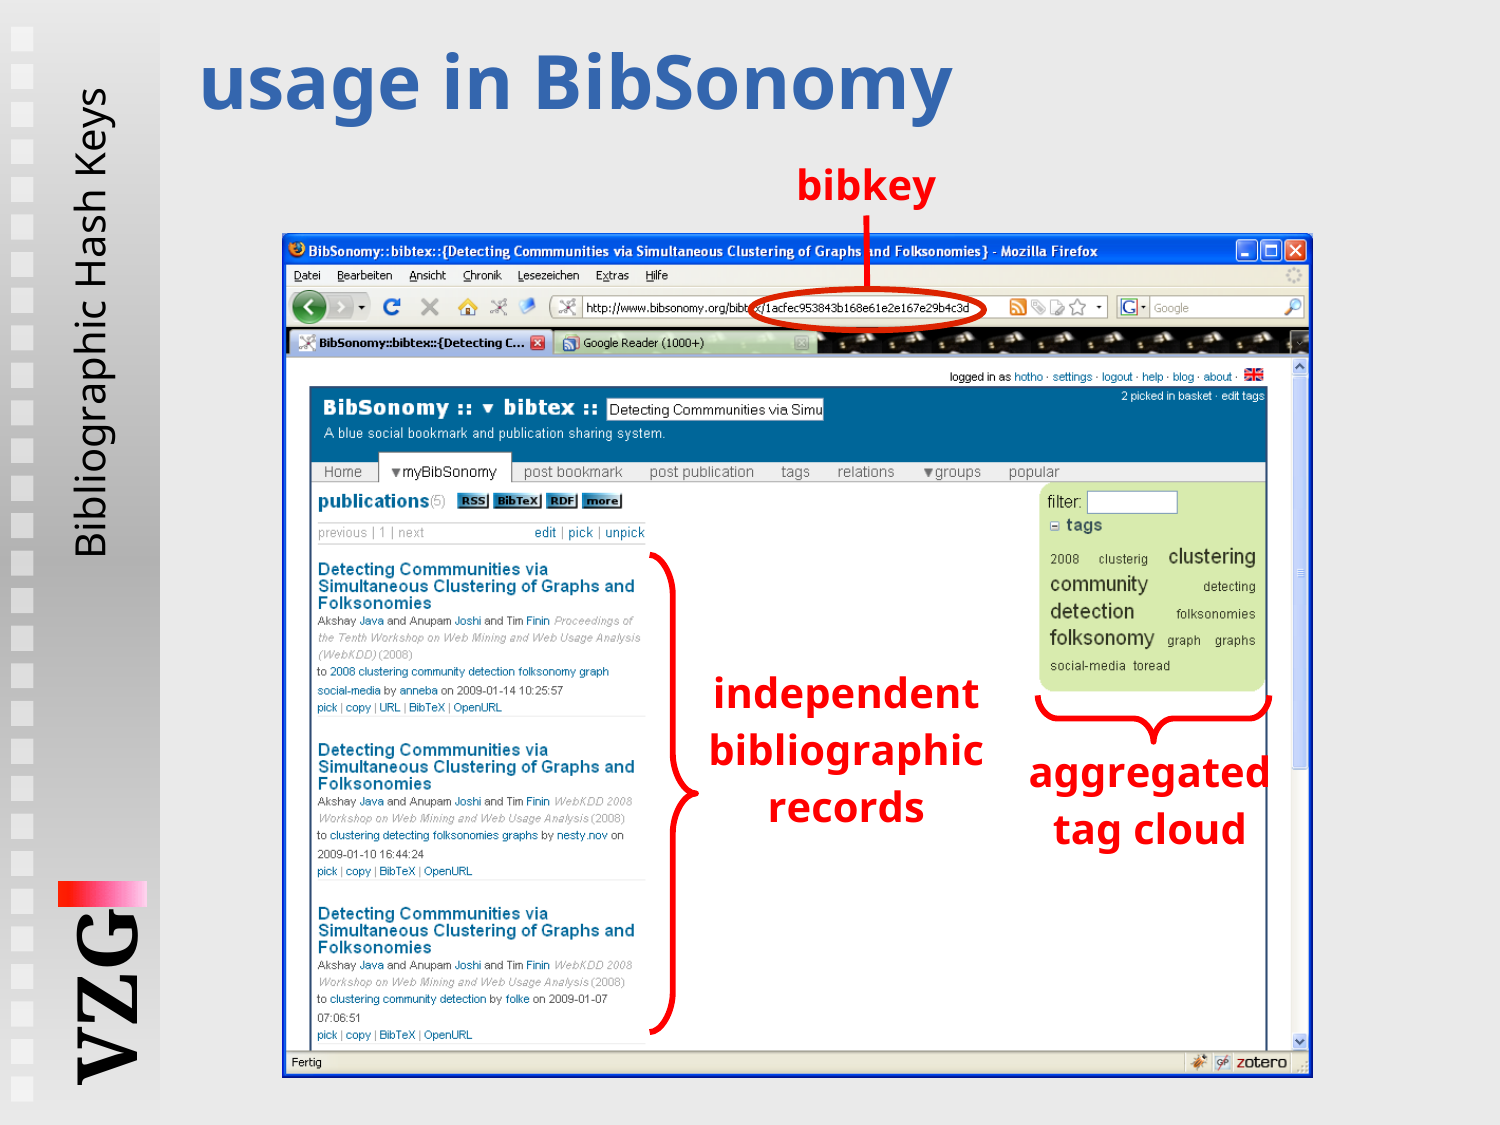

# usage in BibSonomy
bibkey
independent
bibliographic
records
aggregated
tag cloud